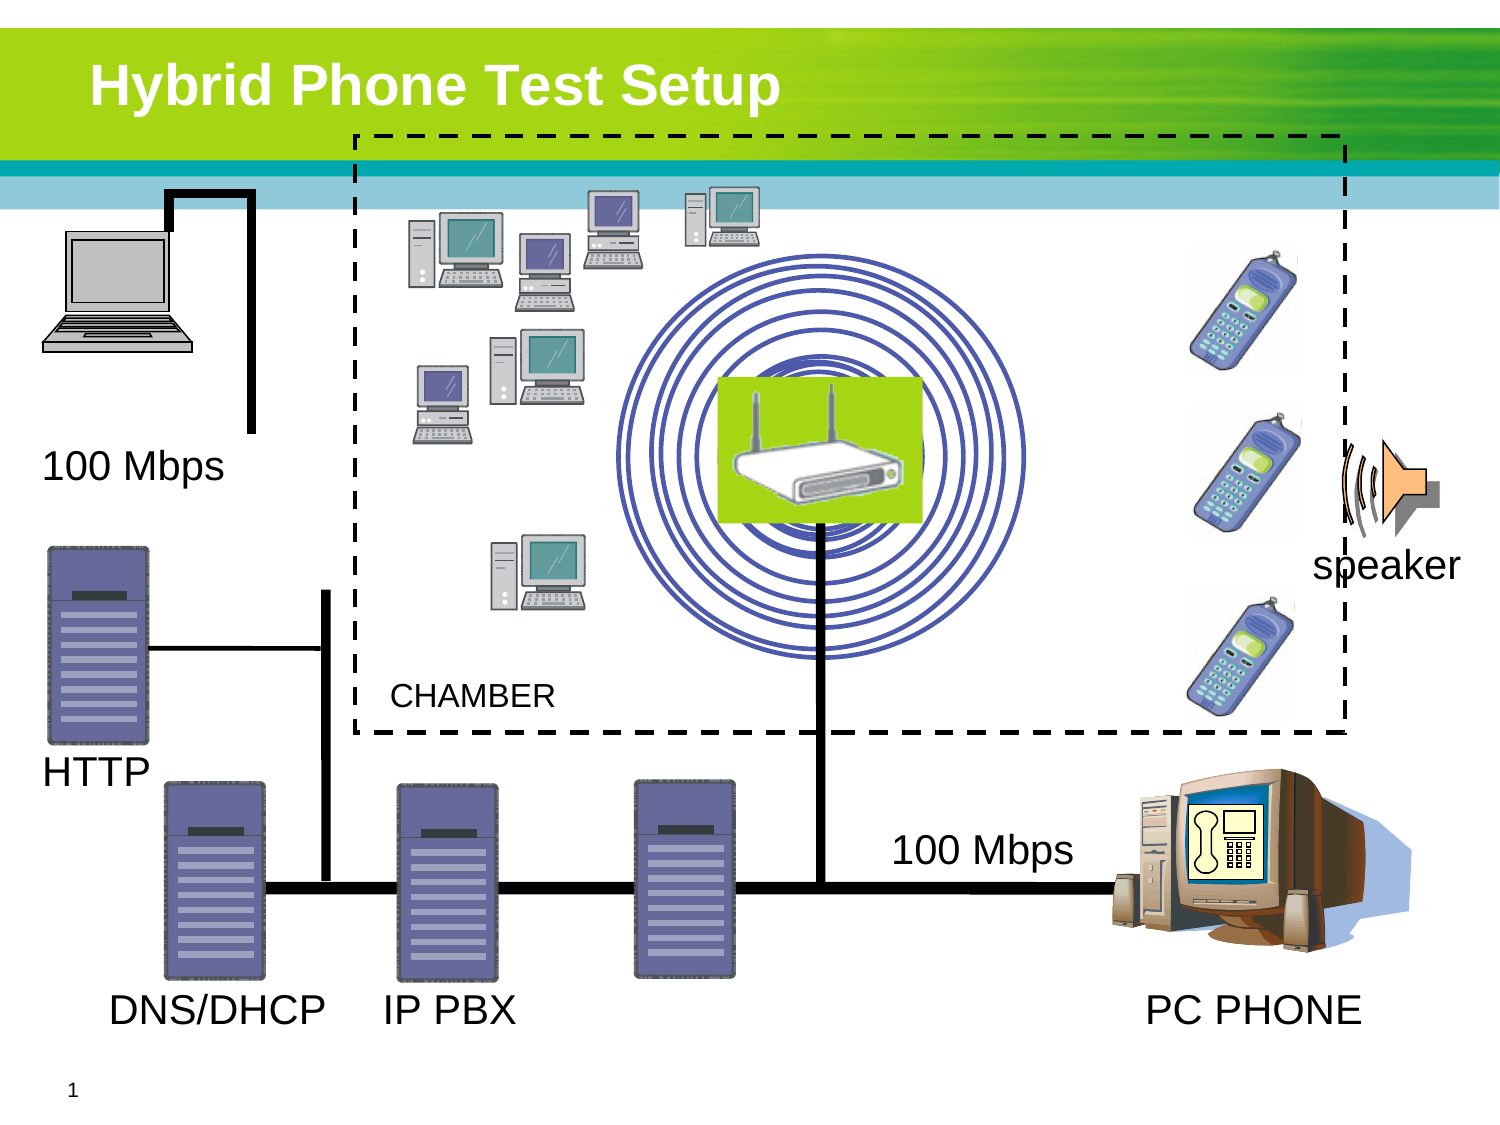

# Hybrid Phone Test Setup
100 Mbps
speaker
CHAMBER
HTTP
100 Mbps
DNS/DHCP
IP PBX
PC PHONE
1